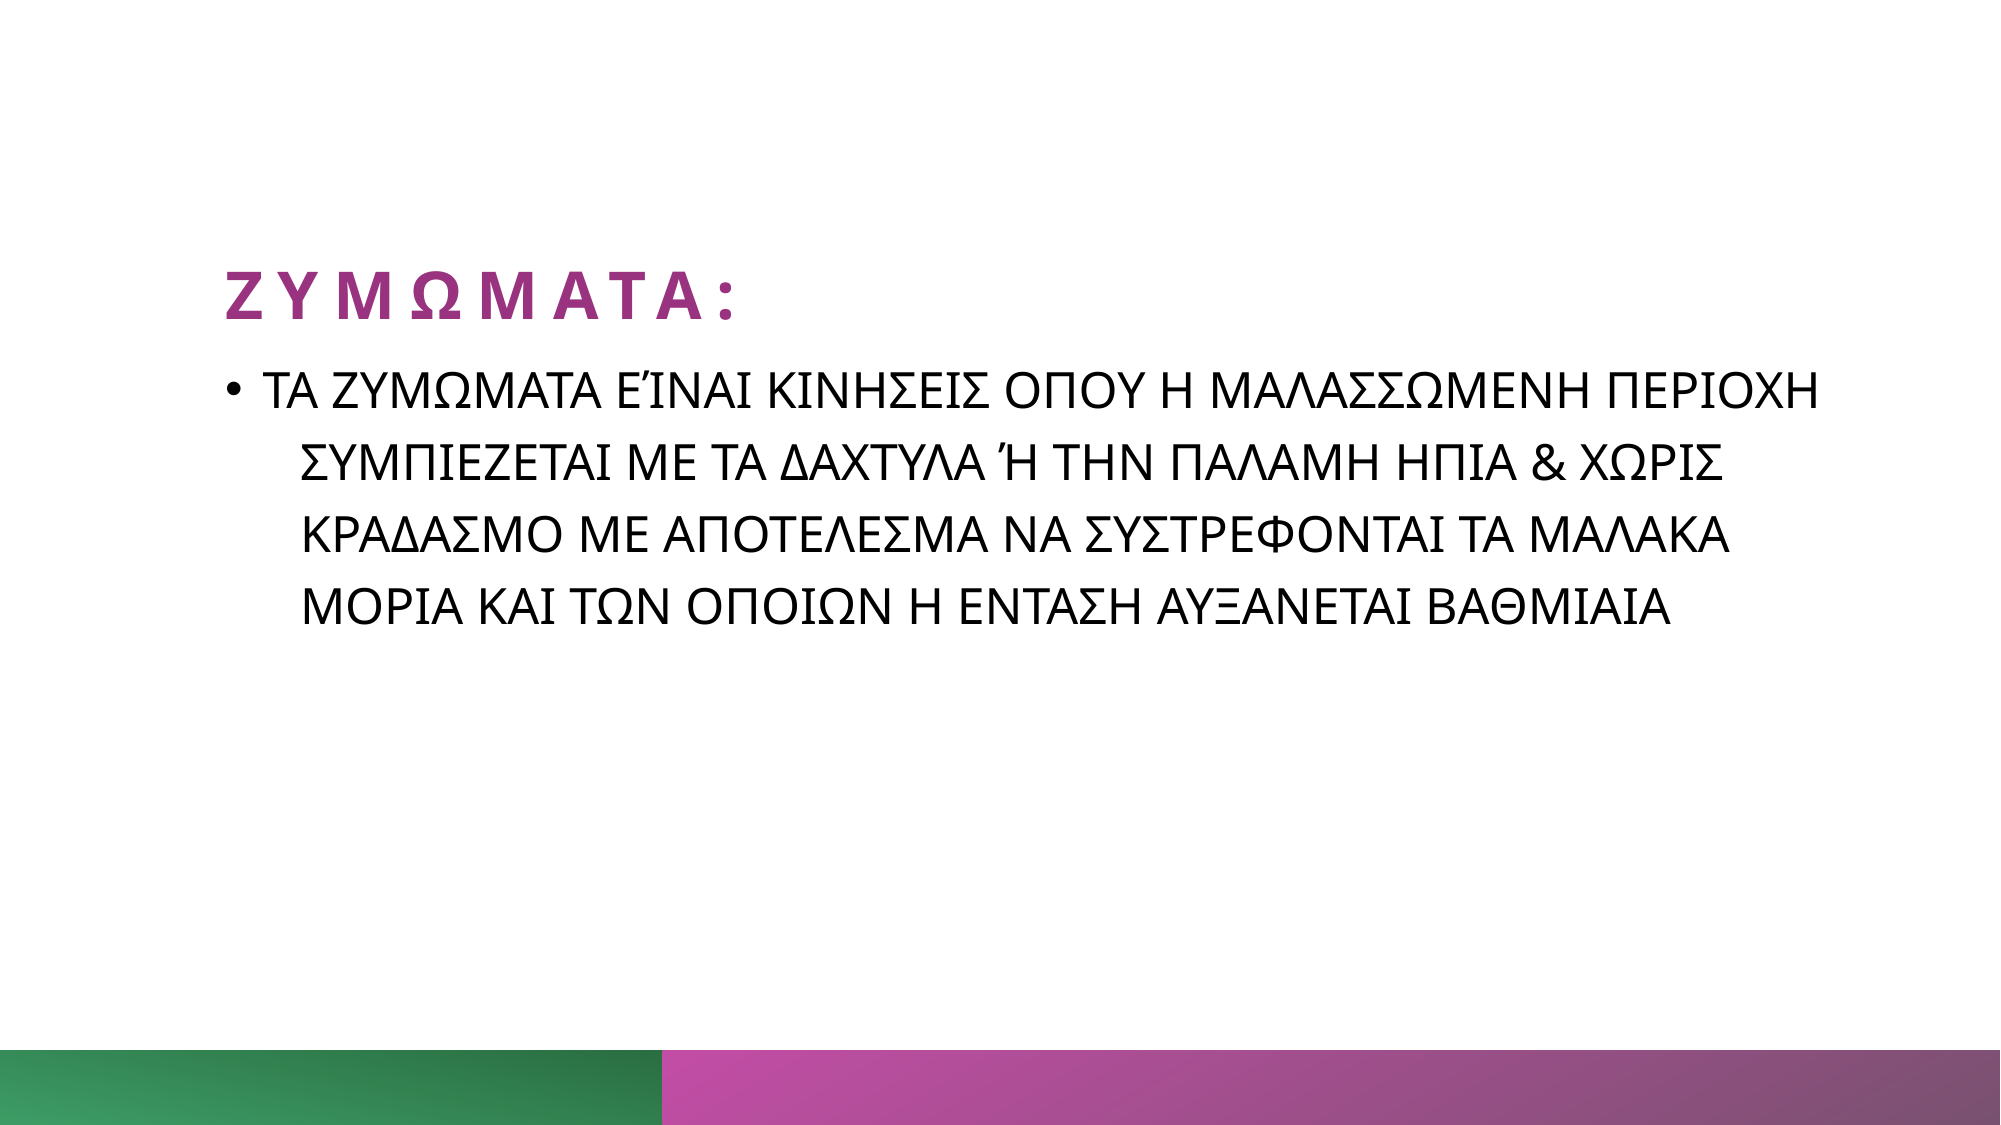

# ΖΥΜΩΜΑΤΑ:
ΤΑ ΖΥΜΩΜΑΤΑ ΕΊΝΑΙ ΚΙΝΗΣΕΙΣ ΟΠΟΥ Η ΜΑΛΑΣΣΩΜΕΝΗ ΠΕΡΙΟΧΗ ΣΥΜΠΙΕΖΕΤΑΙ ΜΕ ΤΑ ΔΑΧΤΥΛΑ Ή ΤΗΝ ΠΑΛΑΜΗ ΗΠΙΑ & ΧΩΡΙΣ ΚΡΑΔΑΣΜΟ ΜΕ ΑΠΟΤΕΛΕΣΜΑ ΝΑ ΣΥΣΤΡΕΦΟΝΤΑΙ ΤΑ ΜΑΛΑΚΑ ΜΟΡΙΑ ΚΑΙ ΤΩΝ ΟΠΟΙΩΝ Η ΕΝΤΑΣΗ ΑΥΞΑΝΕΤΑΙ ΒΑΘΜΙΑΙΑ